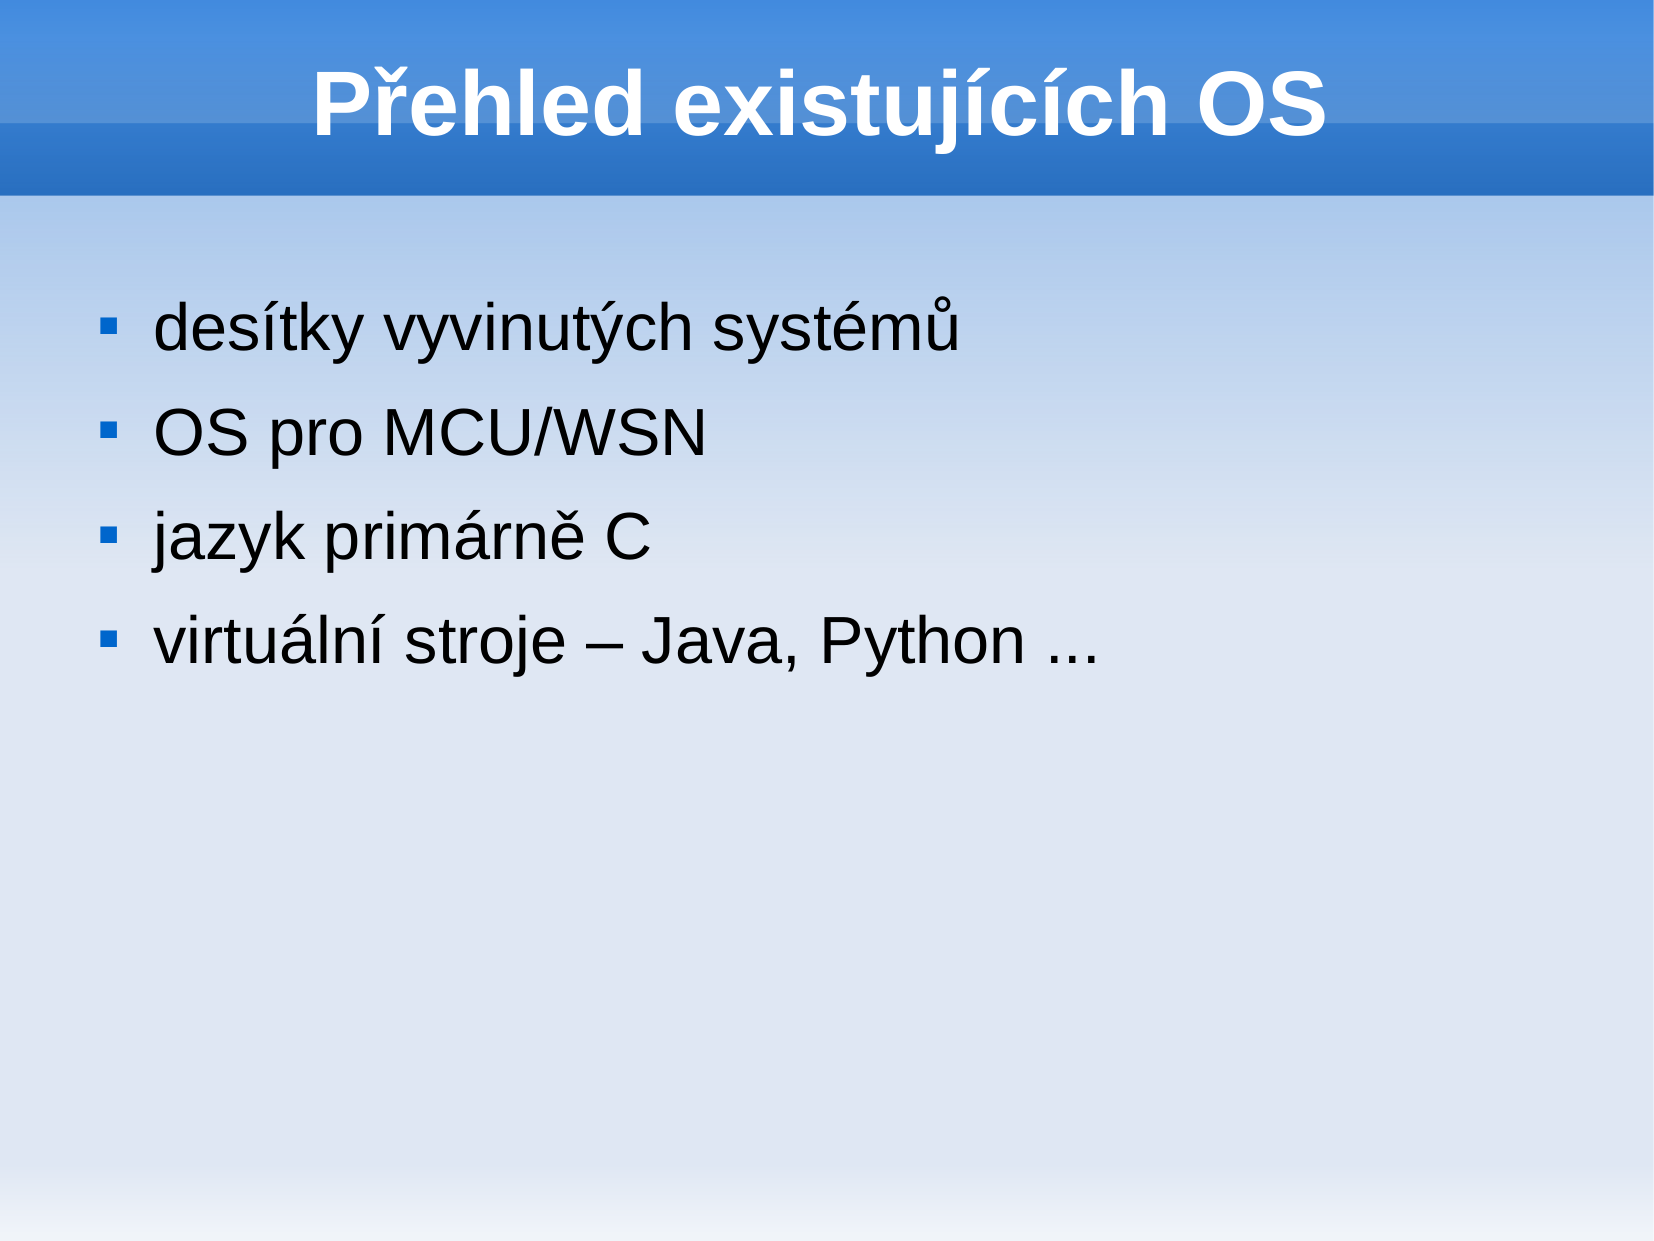

# Přehled existujících OS
desítky vyvinutých systémů
OS pro MCU/WSN
jazyk primárně C
virtuální stroje – Java, Python ...